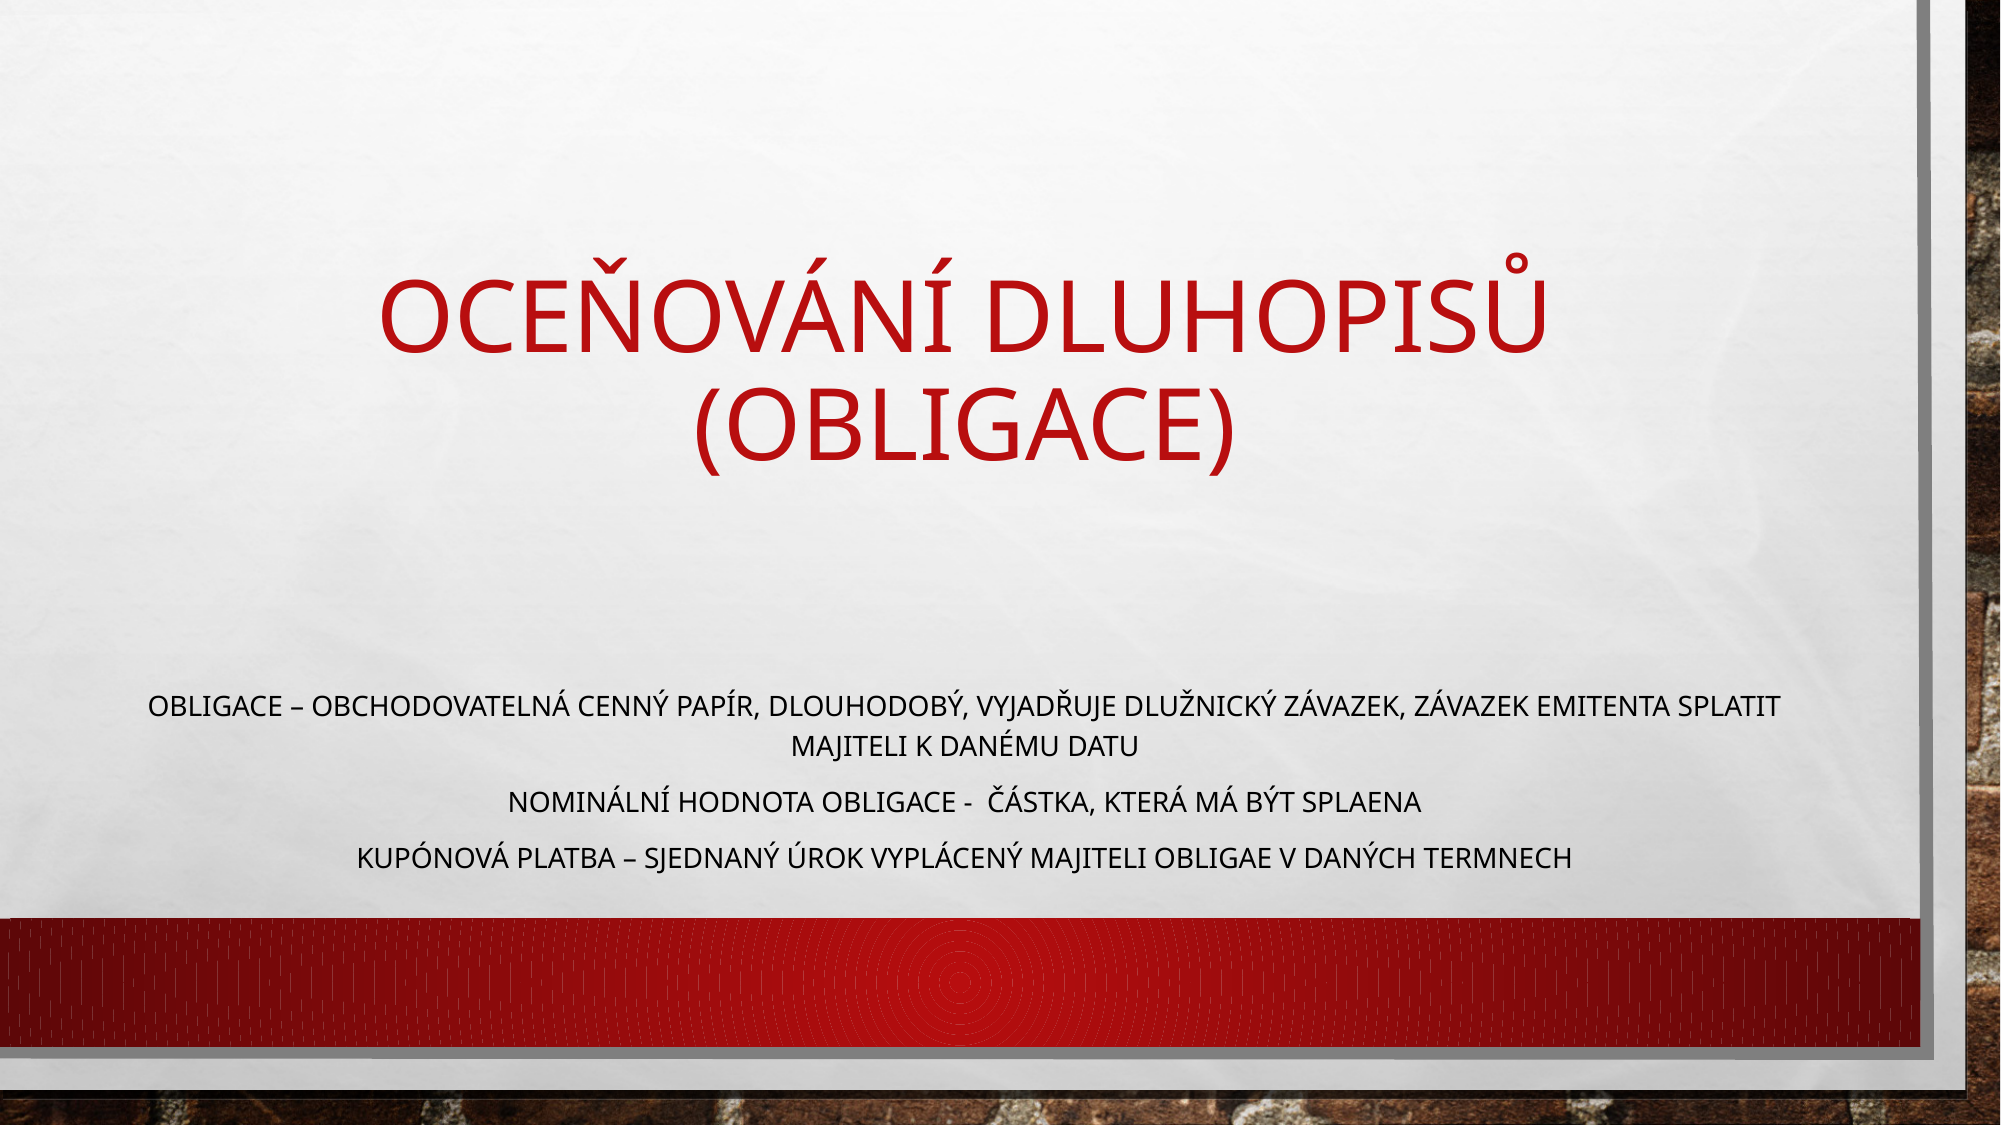

# Oceňování dluhopisů (obligace)
Obligace – obchodovatelná cenný papír, dlouhodobý, vyjadřuje dlužnický závazek, závazek emitenta splatit majiteli k danému datu
Nominální hodnota obligace - částkA, KTERÁ MÁ BÝT SPLAENA
KUPÓNOVÁ PLATBA – SJEDNANÝ ÚROK VYPLÁCENÝ MAJITELI OBLIGAE V DANÝCH TERMNECH